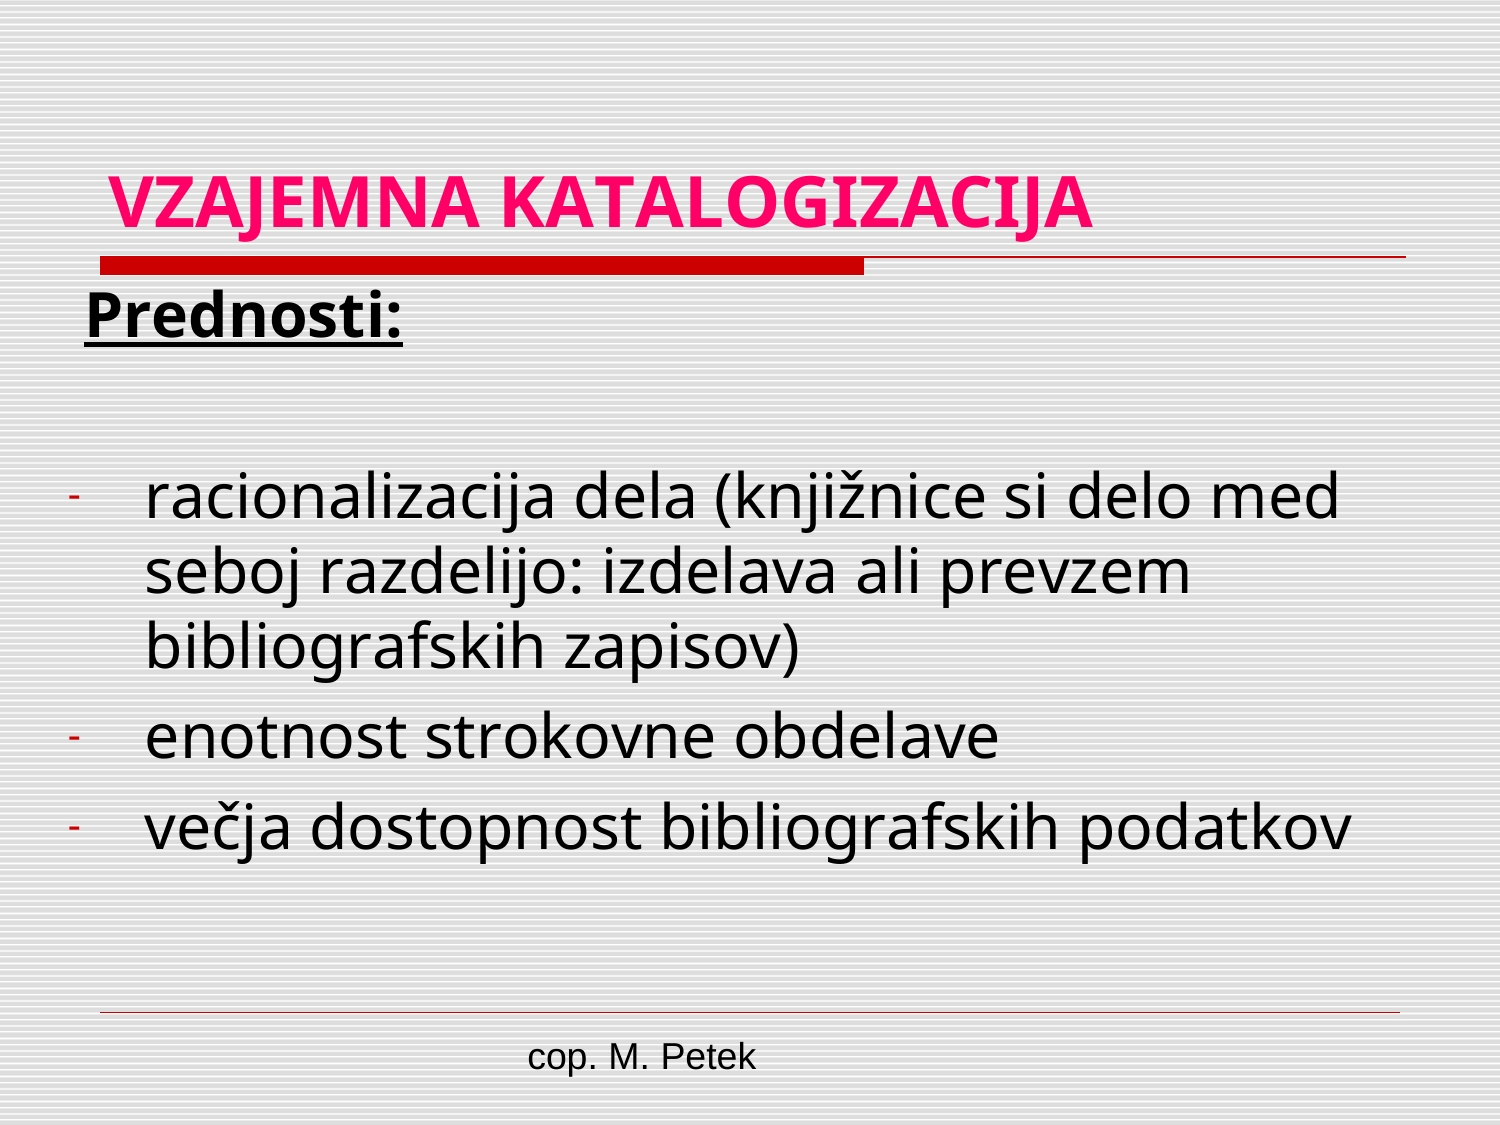

# VZAJEMNA KATALOGIZACIJA
 Prednosti:
racionalizacija dela (knjižnice si delo med seboj razdelijo: izdelava ali prevzem bibliografskih zapisov)
enotnost strokovne obdelave
večja dostopnost bibliografskih podatkov
cop. M. Petek